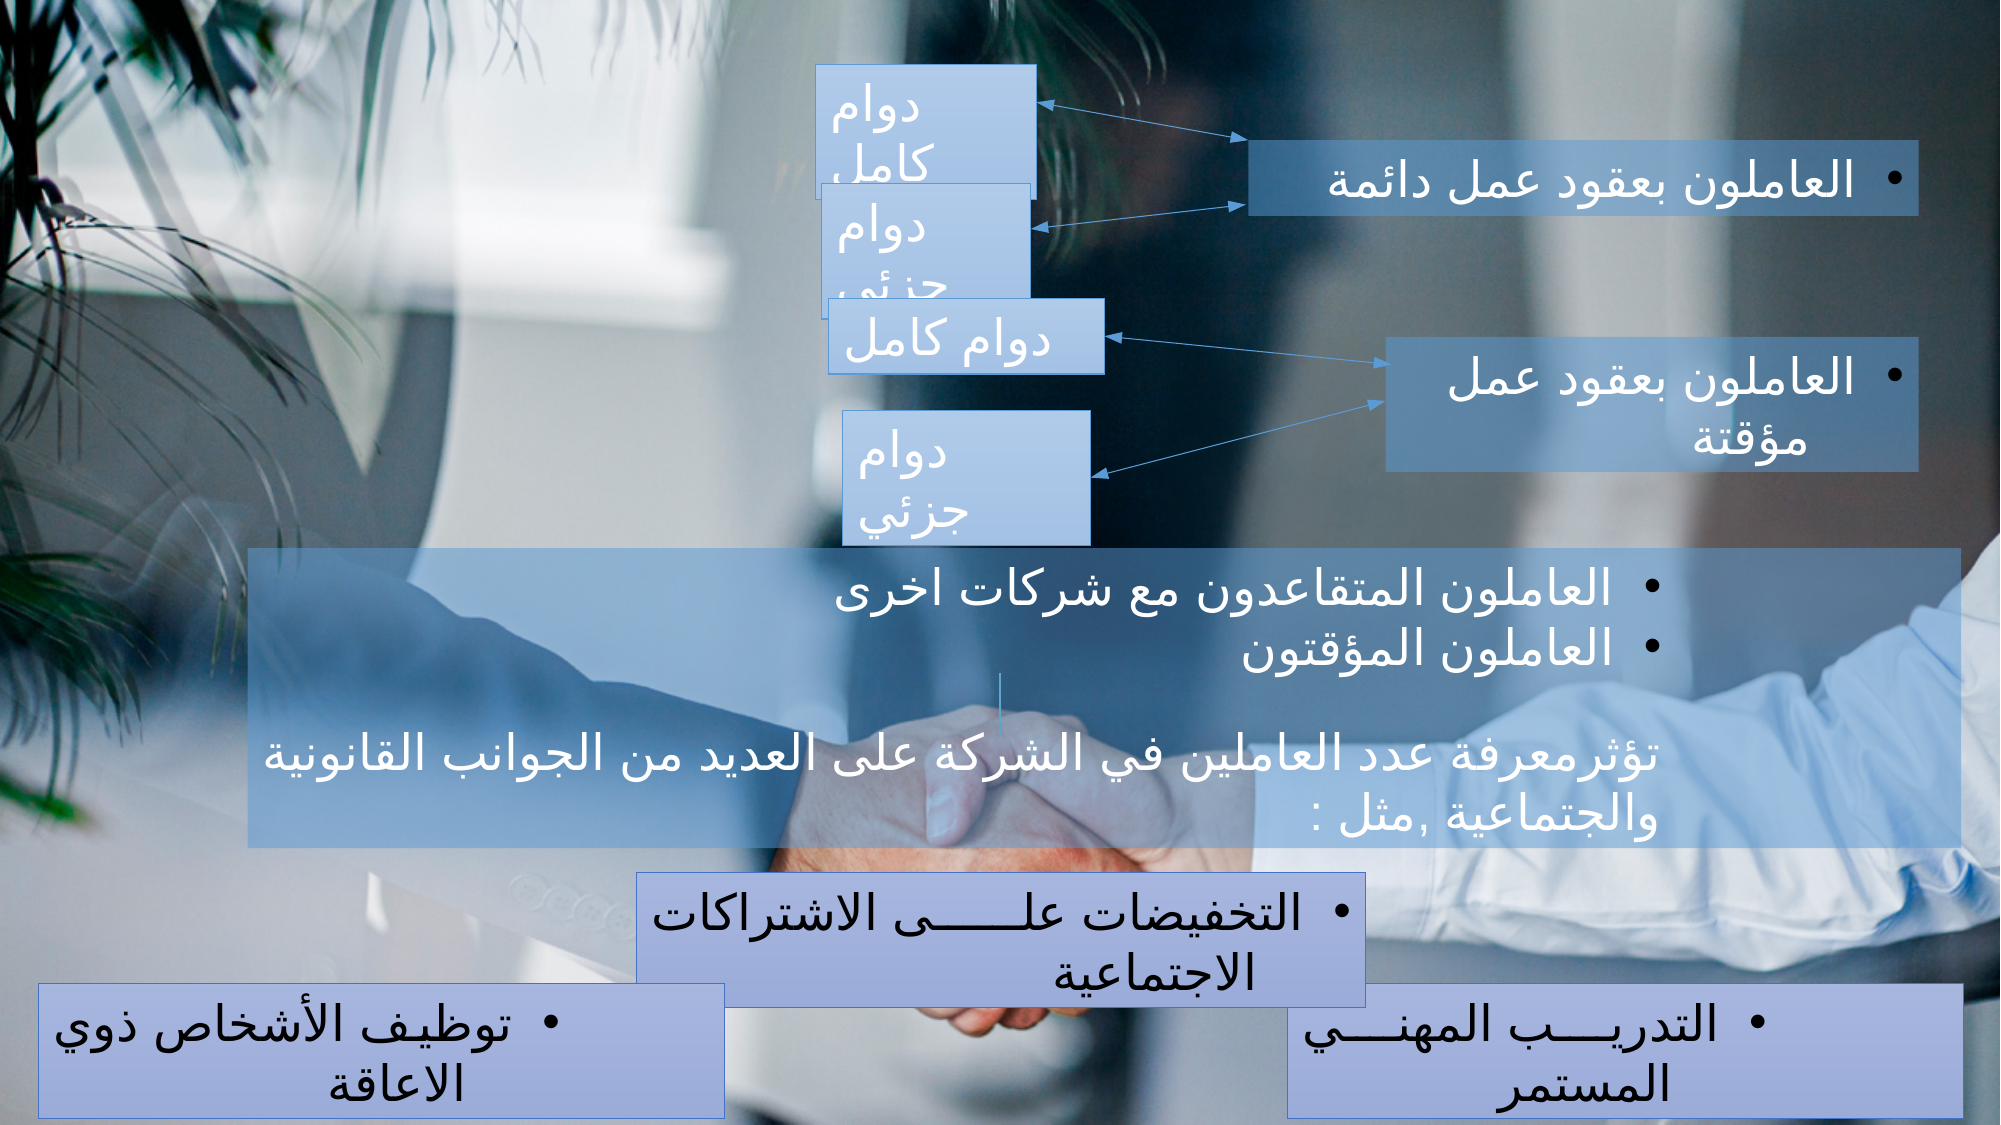

دوام كامل
العاملون بعقود عمل دائمة
دوام جزئي
دوام كامل
العاملون بعقود عمل مؤقتة
دوام جزئي
العاملون المتقاعدون مع شركات اخرى
العاملون المؤقتون
تؤثرمعرفة عدد العاملين في الشركة على العديد من الجوانب القانونية والجتماعية ,مثل :
التخفيضات على الاشتراكات الاجتماعية
توظيف الأشخاص ذوي الاعاقة
التدريب المهني المستمر